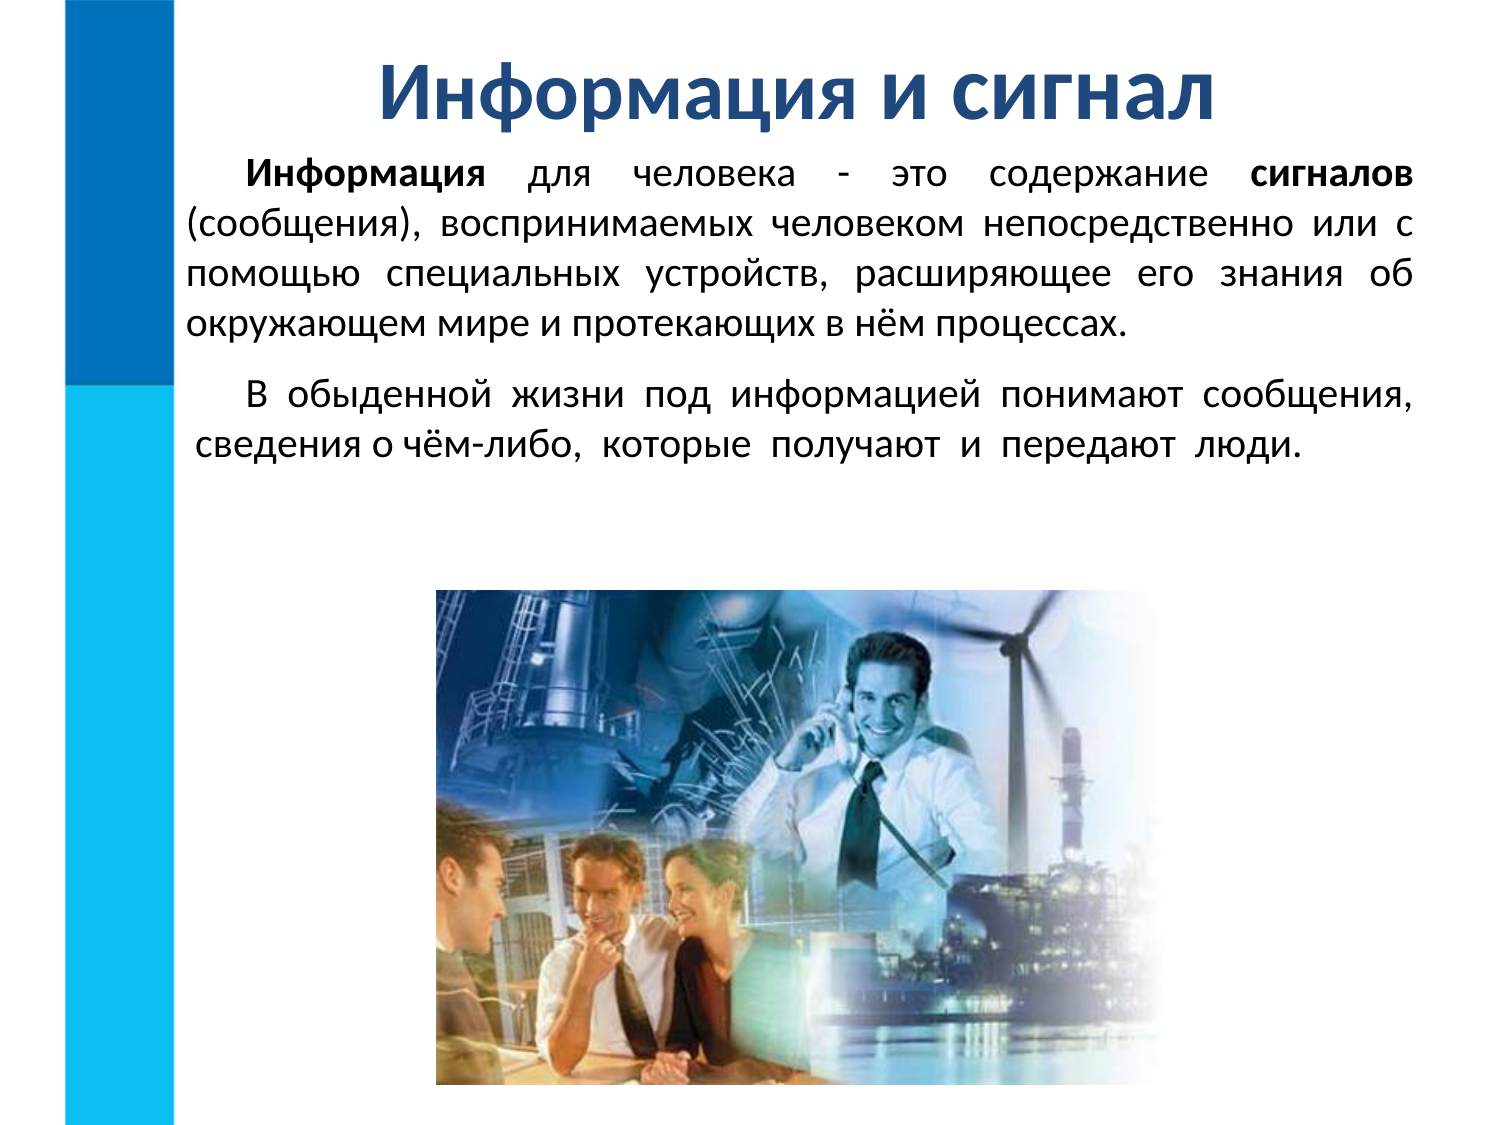

Информация и сигнал
Информация для человека - это содержание сигналов (сообщения), воспринимаемых человеком непосредственно или с помощью специальных устройств, расширяющее его знания об окружающем мире и протекающих в нём процессах.
В обыденной жизни под информацией понимают сообщения, сведения о чём-либо, которые получают и передают люди.